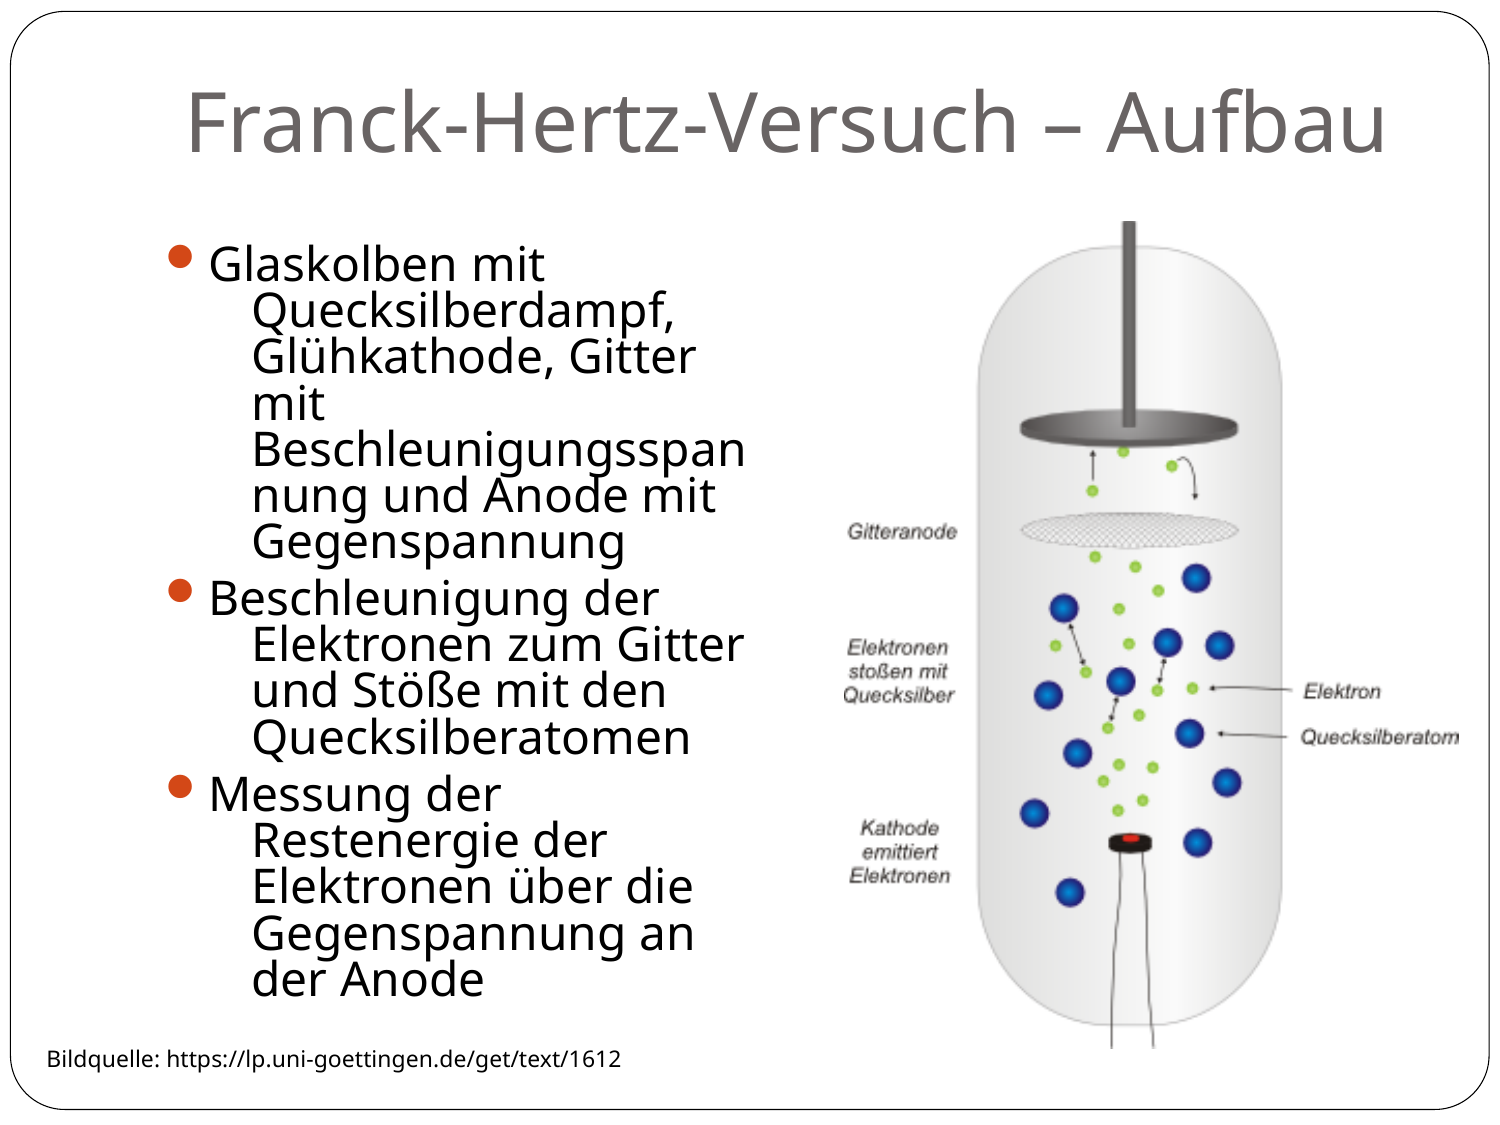

# Franck-Hertz-Versuch – Aufbau
Glaskolben mit Quecksilberdampf, Glühkathode, Gitter mit Beschleunigungsspannung und Anode mit Gegenspannung
Beschleunigung der Elektronen zum Gitter und Stöße mit den Quecksilberatomen
Messung der Restenergie der Elektronen über die Gegenspannung an der Anode
Bildquelle: https://lp.uni-goettingen.de/get/text/1612